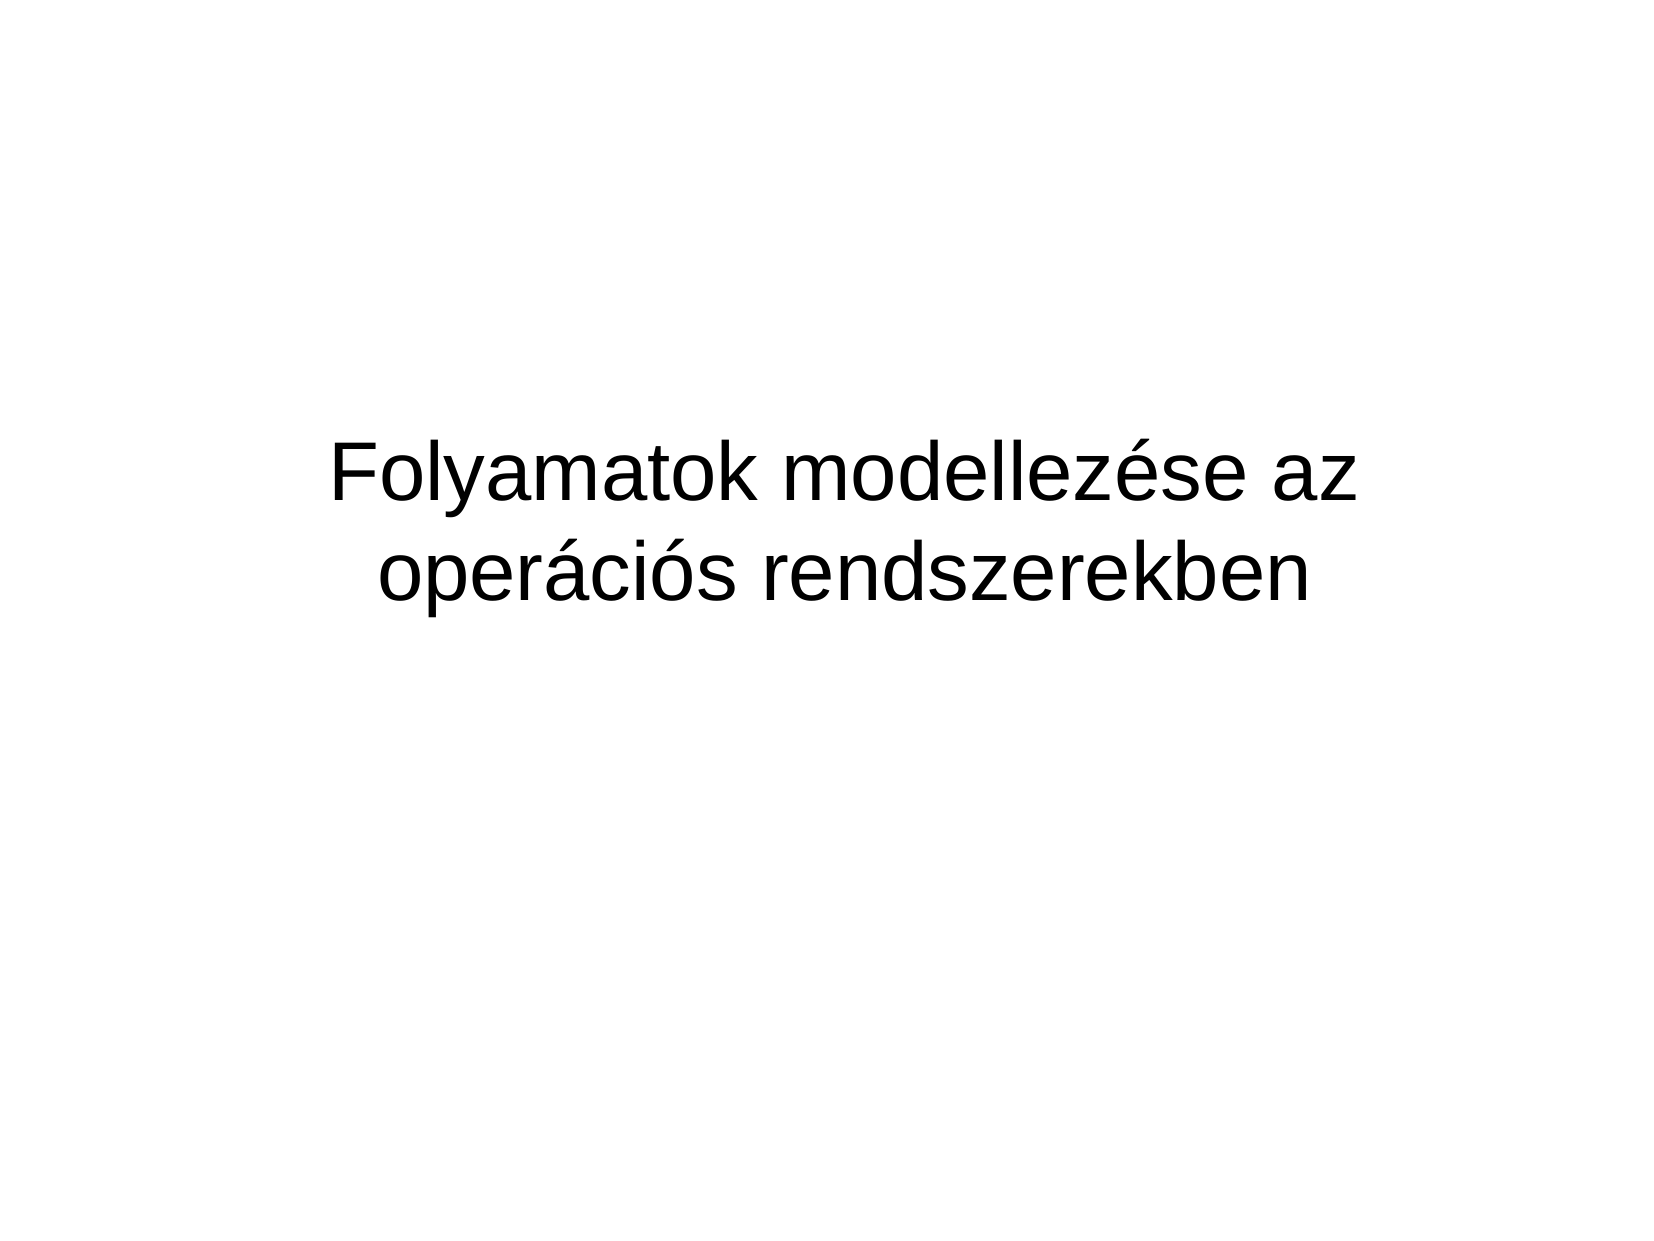

# Folyamatok modellezése az operációs rendszerekben
1